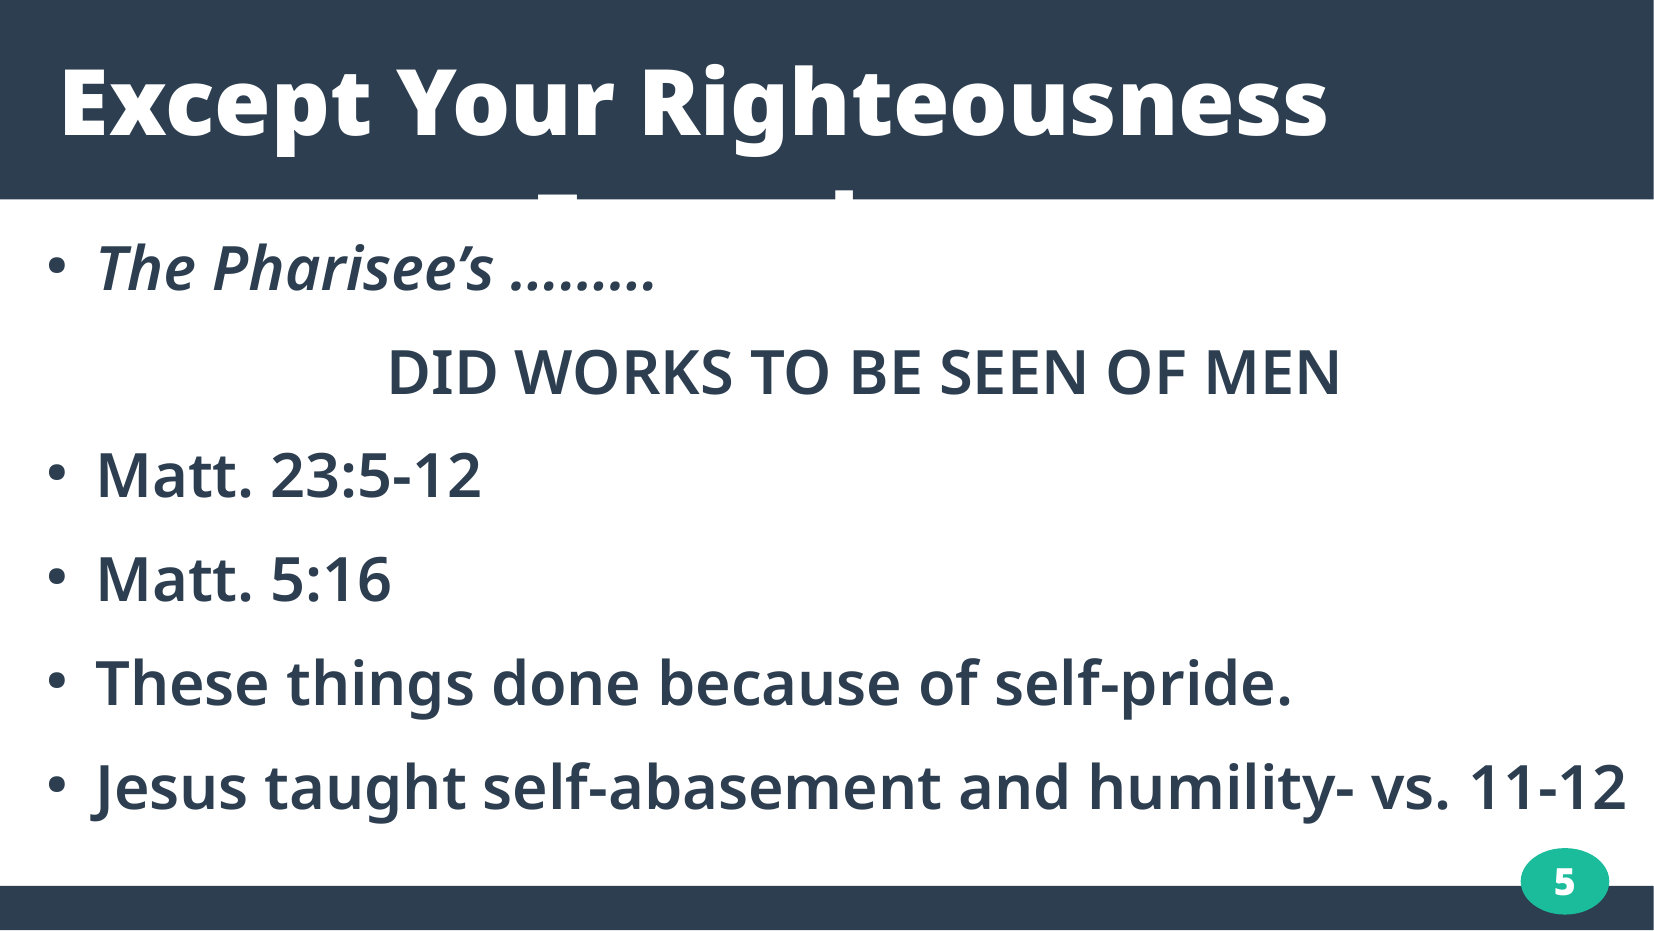

# Except Your Righteousness Exceed
The Pharisee’s ………
DID WORKS TO BE SEEN OF MEN
Matt. 23:5-12
Matt. 5:16
These things done because of self-pride.
Jesus taught self-abasement and humility- vs. 11-12
5